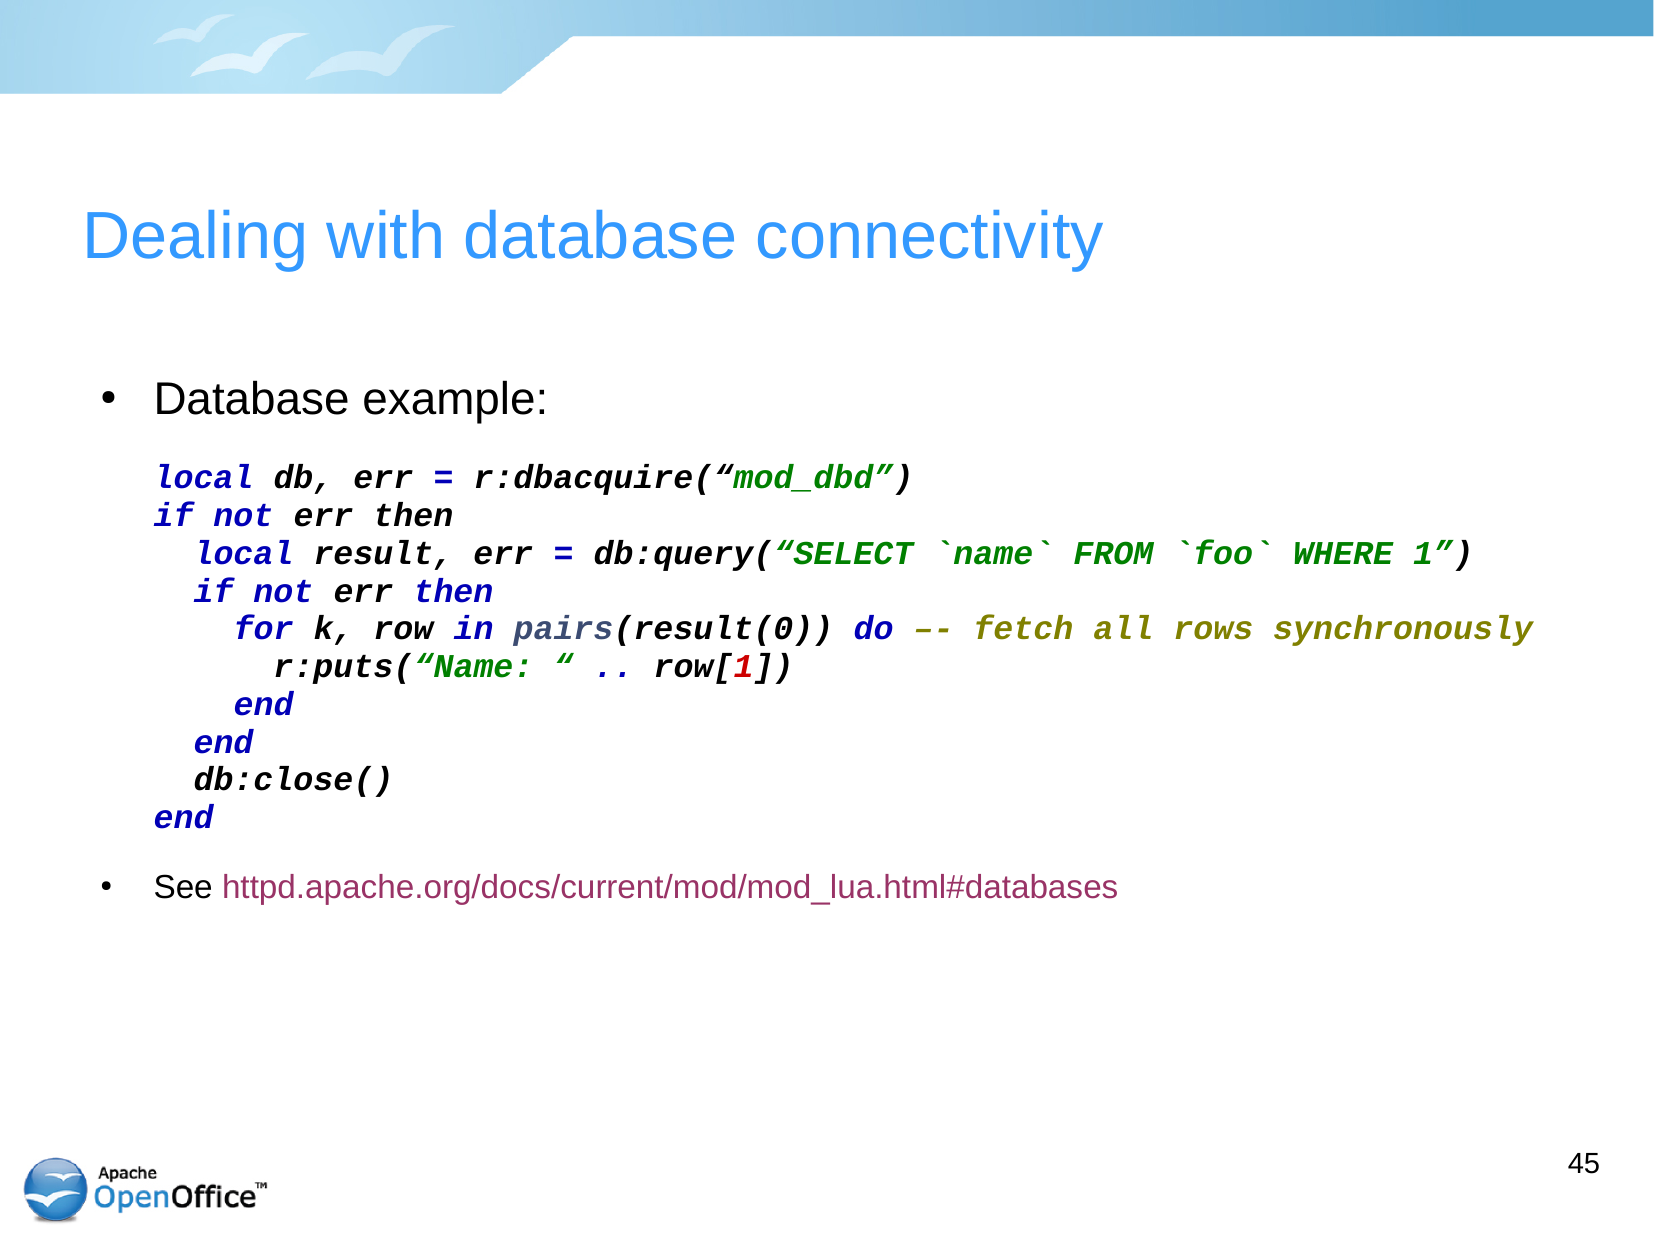

# Dealing with database connectivity
Database example:
local db, err = r:dbacquire(“mod_dbd”)
if not err then
 local result, err = db:query(“SELECT `name` FROM `foo` WHERE 1”)
 if not err then
 for k, row in pairs(result(0)) do –- fetch all rows synchronously
 r:puts(“Name: “ .. row[1])
 end
 end
 db:close()
end
See httpd.apache.org/docs/current/mod/mod_lua.html#databases
45